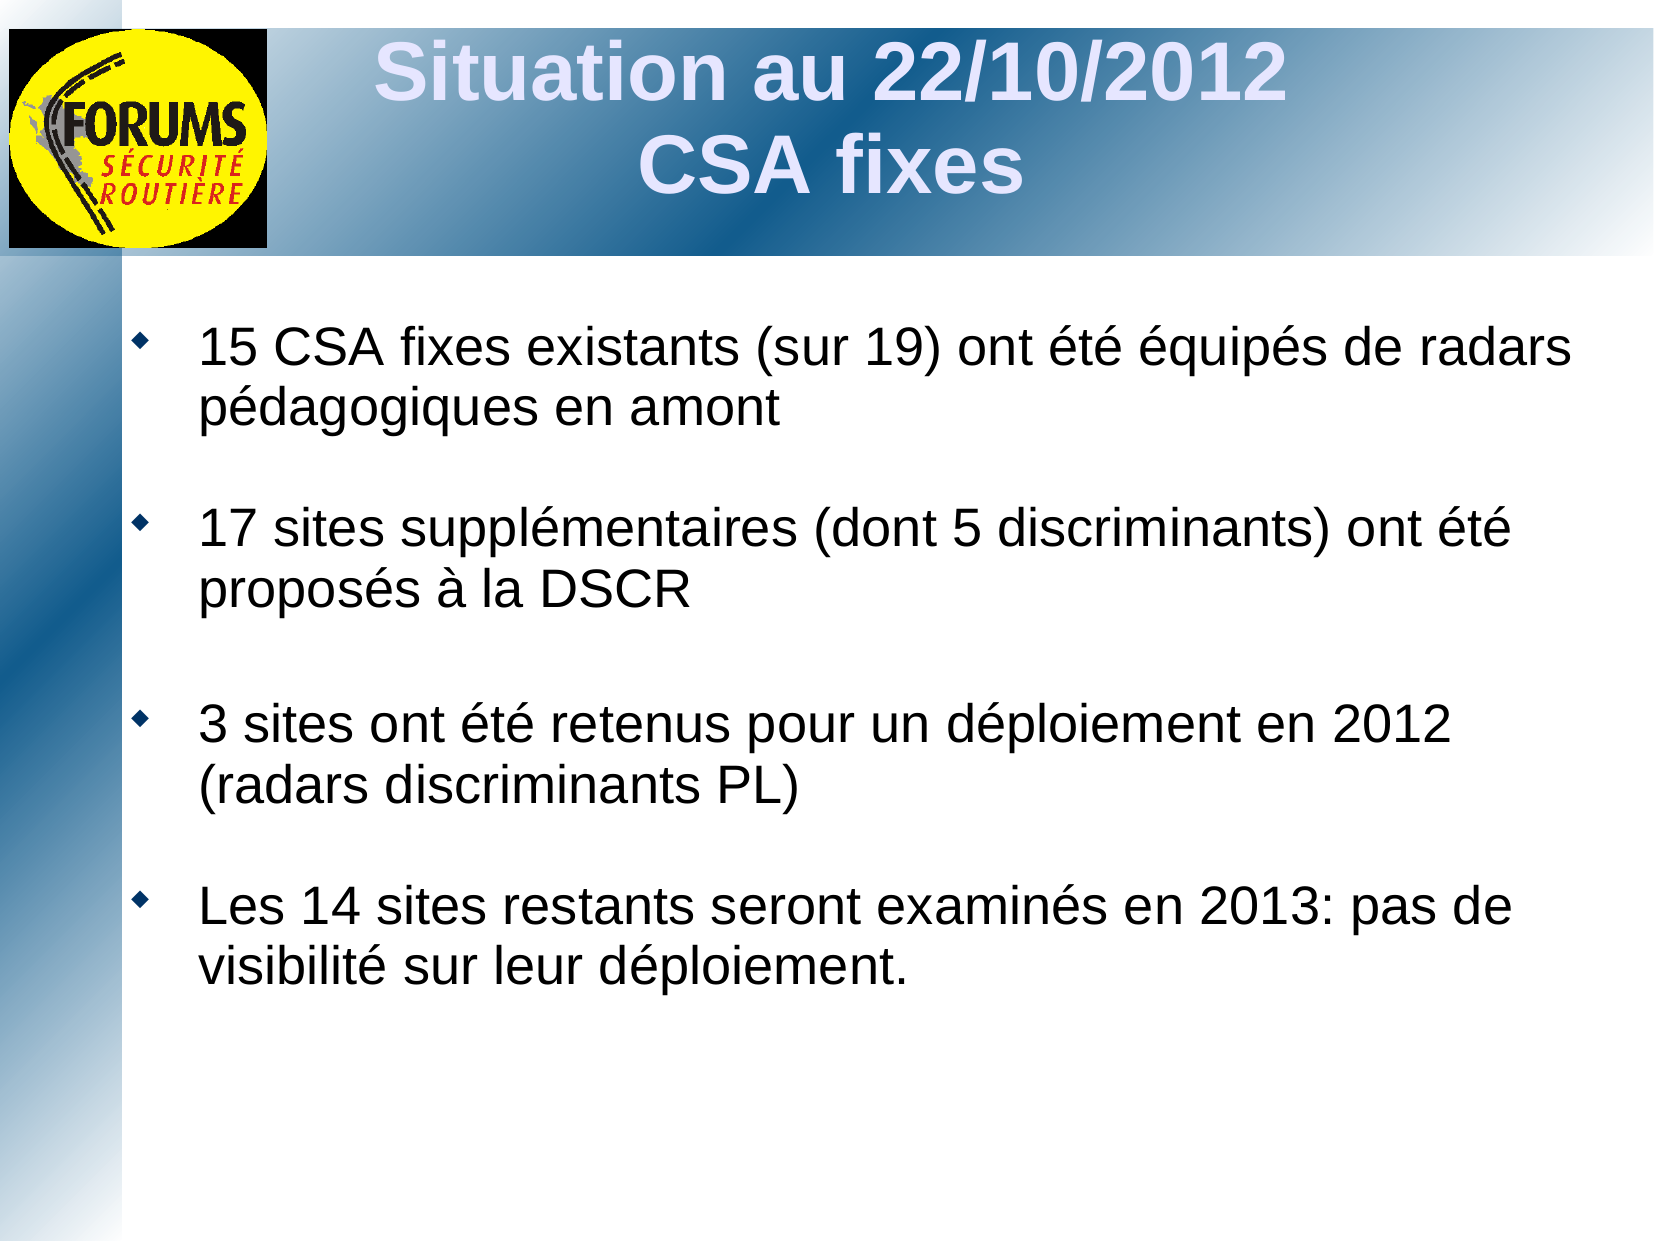

# Situation au 22/10/2012 CSA fixes
15 CSA fixes existants (sur 19) ont été équipés de radars pédagogiques en amont
17 sites supplémentaires (dont 5 discriminants) ont été proposés à la DSCR
3 sites ont été retenus pour un déploiement en 2012 (radars discriminants PL)
Les 14 sites restants seront examinés en 2013: pas de visibilité sur leur déploiement.